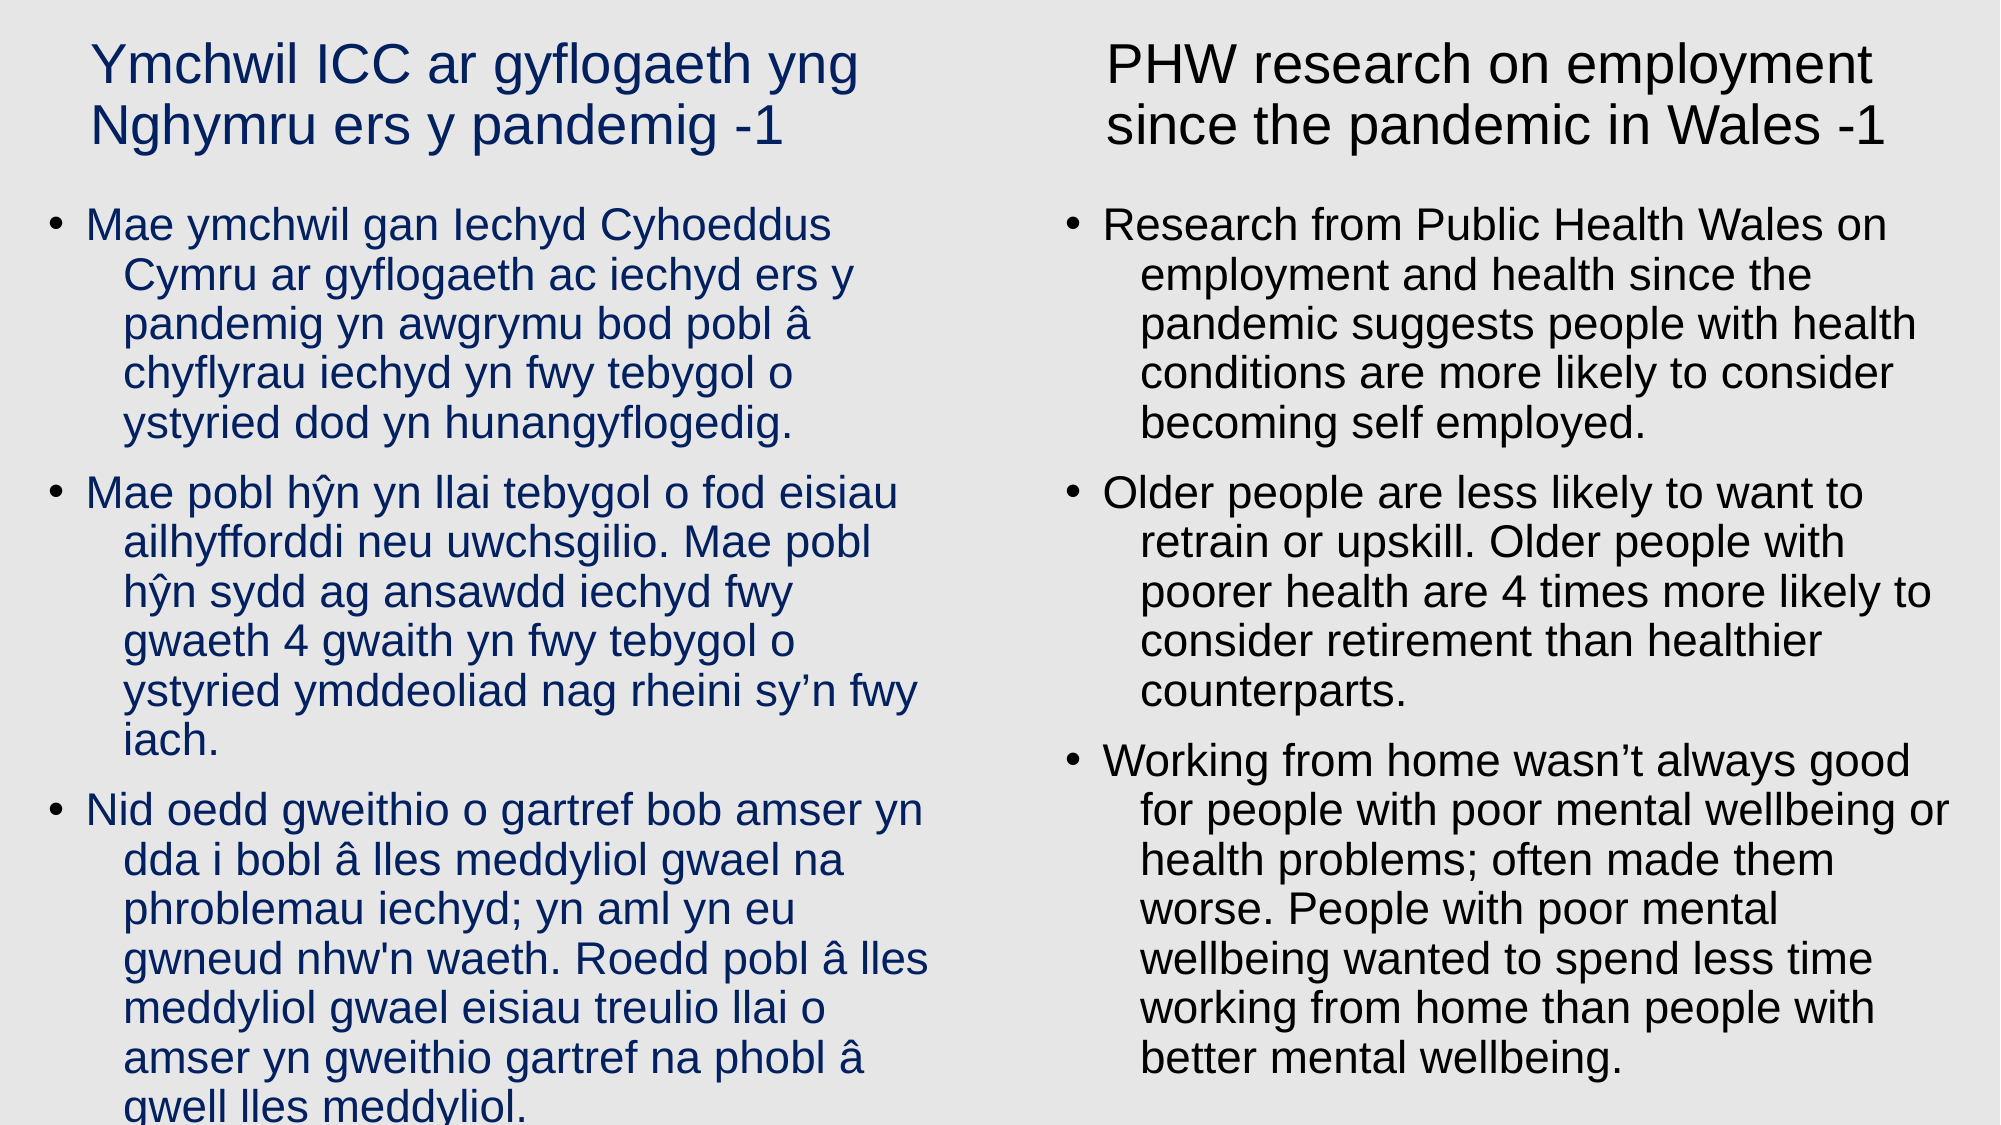

Ymchwil ICC ar gyflogaeth yng Nghymru ers y pandemig -1
PHW research on employment since the pandemic in Wales -1
Mae ymchwil gan Iechyd Cyhoeddus Cymru ar gyflogaeth ac iechyd ers y pandemig yn awgrymu bod pobl â chyflyrau iechyd yn fwy tebygol o ystyried dod yn hunangyflogedig.
Mae pobl hŷn yn llai tebygol o fod eisiau ailhyfforddi neu uwchsgilio. Mae pobl hŷn sydd ag ansawdd iechyd fwy gwaeth 4 gwaith yn fwy tebygol o ystyried ymddeoliad nag rheini sy’n fwy iach.
Nid oedd gweithio o gartref bob amser yn dda i bobl â lles meddyliol gwael na phroblemau iechyd; yn aml yn eu gwneud nhw'n waeth. Roedd pobl â lles meddyliol gwael eisiau treulio llai o amser yn gweithio gartref na phobl â gwell lles meddyliol.
# Research from Public Health Wales on employment and health since the pandemic suggests people with health conditions are more likely to consider becoming self employed.
Older people are less likely to want to retrain or upskill. Older people with poorer health are 4 times more likely to consider retirement than healthier counterparts.
Working from home wasn’t always good for people with poor mental wellbeing or health problems; often made them worse. People with poor mental wellbeing wanted to spend less time working from home than people with better mental wellbeing.